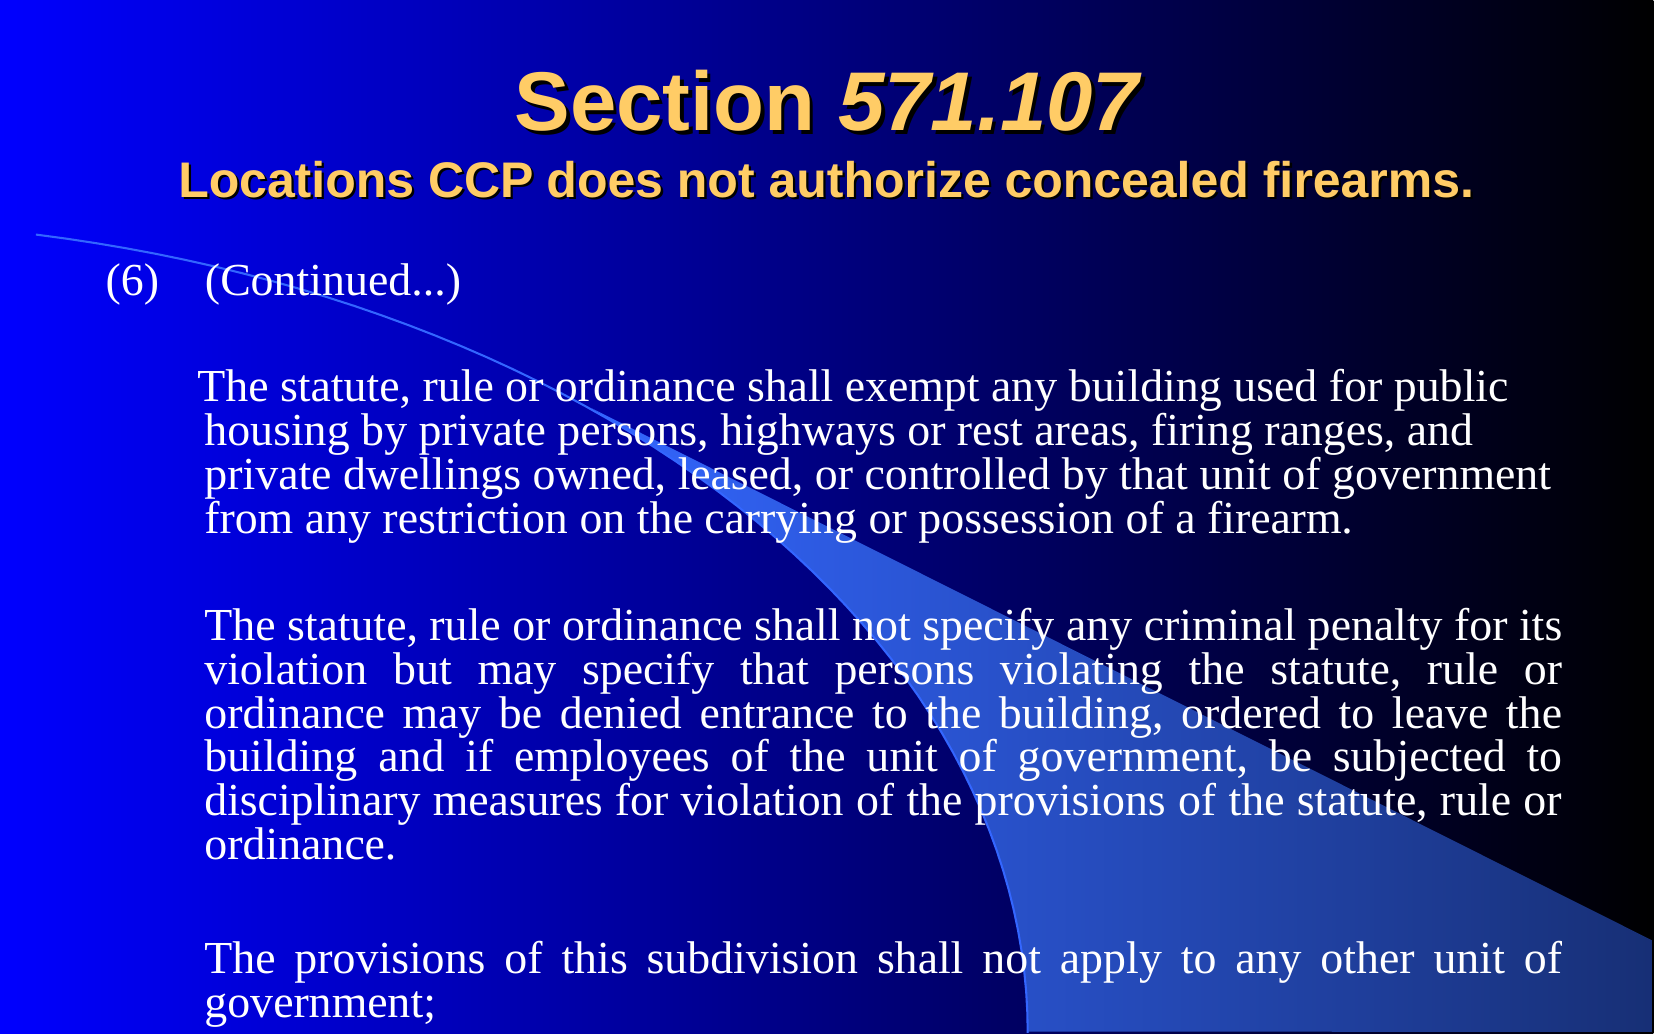

# Section 571.107 Locations CCP does not authorize concealed firearms.
(6) (Continued...)
 The statute, rule or ordinance shall exempt any building used for public housing by private persons, highways or rest areas, firing ranges, and private dwellings owned, leased, or controlled by that unit of government from any restriction on the carrying or possession of a firearm.
The statute, rule or ordinance shall not specify any criminal penalty for its violation but may specify that persons violating the statute, rule or ordinance may be denied entrance to the building, ordered to leave the building and if employees of the unit of government, be subjected to disciplinary measures for violation of the provisions of the statute, rule or ordinance.
The provisions of this subdivision shall not apply to any other unit of government;